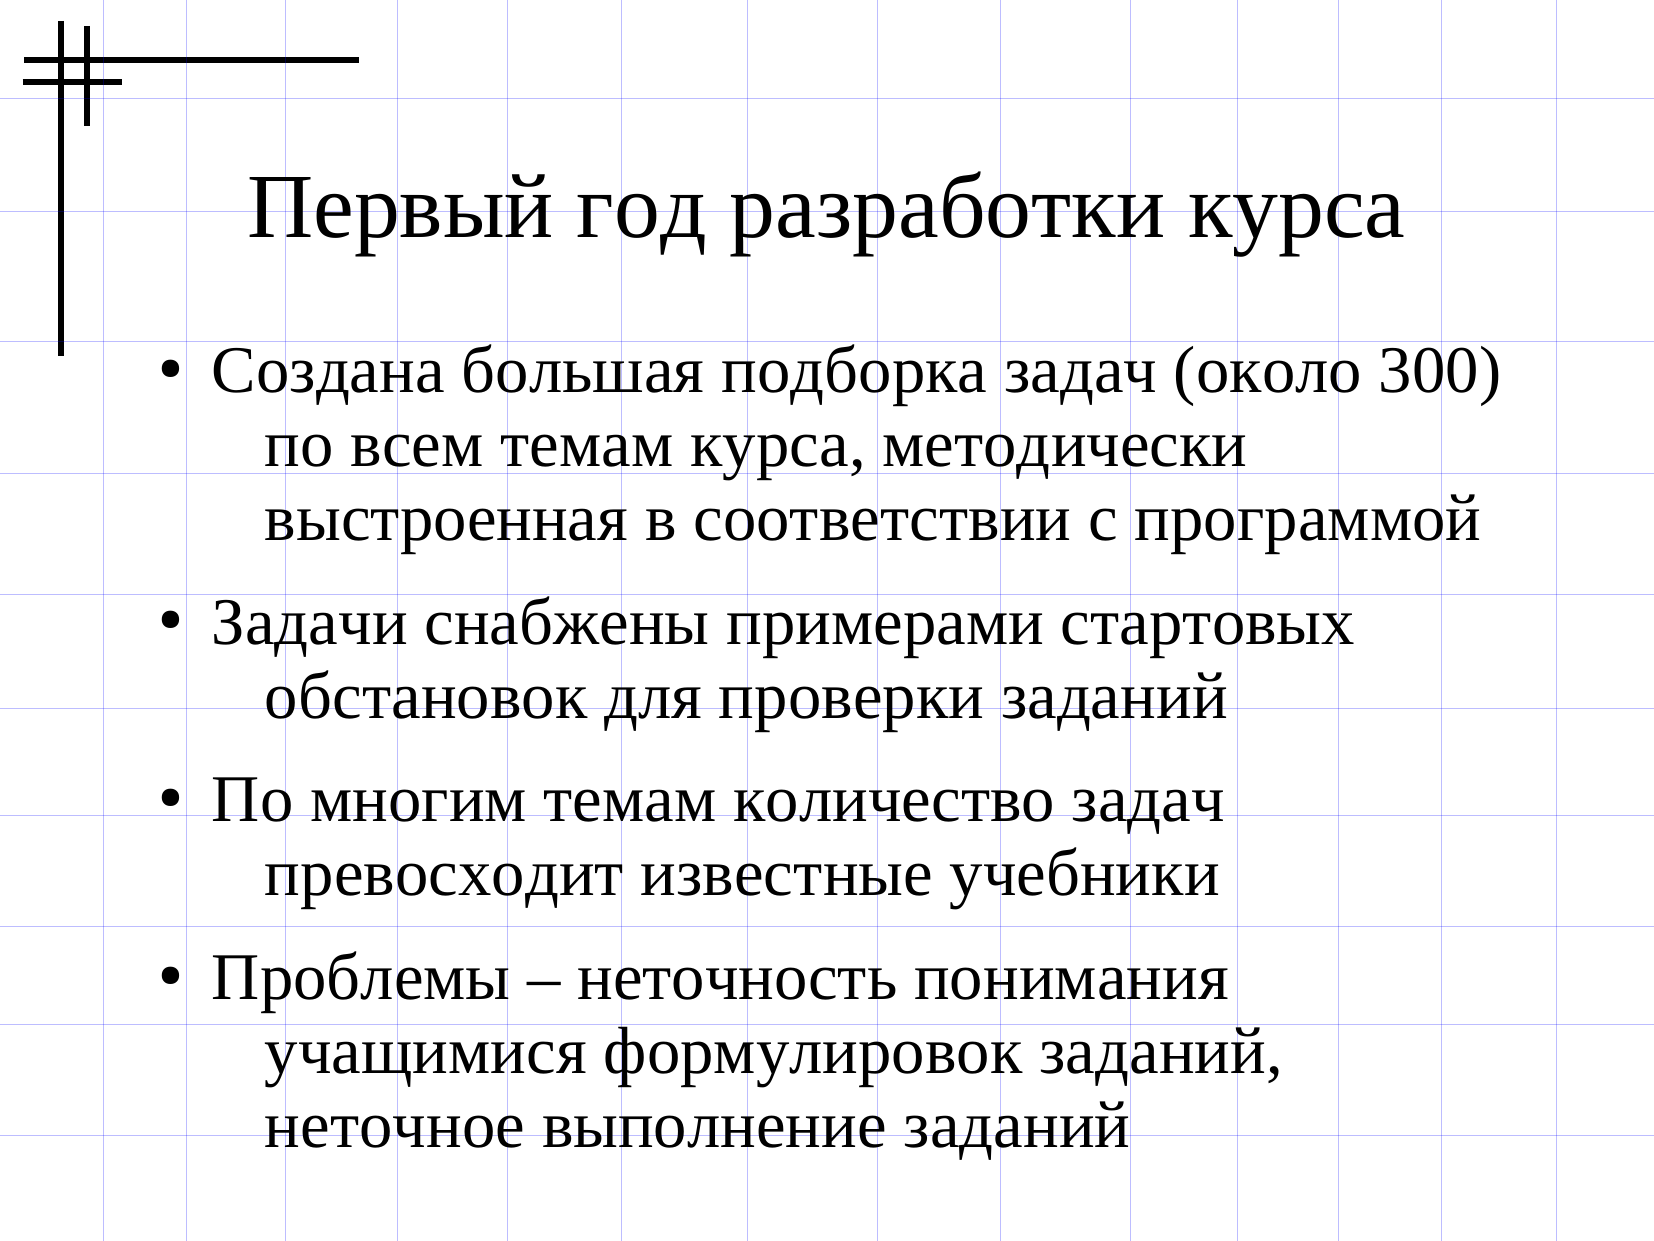

# Первый год разработки курса
Создана большая подборка задач (около 300) по всем темам курса, методически выстроенная в соответствии с программой
Задачи снабжены примерами стартовых обстановок для проверки заданий
По многим темам количество задач превосходит известные учебники
Проблемы – неточность понимания учащимися формулировок заданий, неточное выполнение заданий